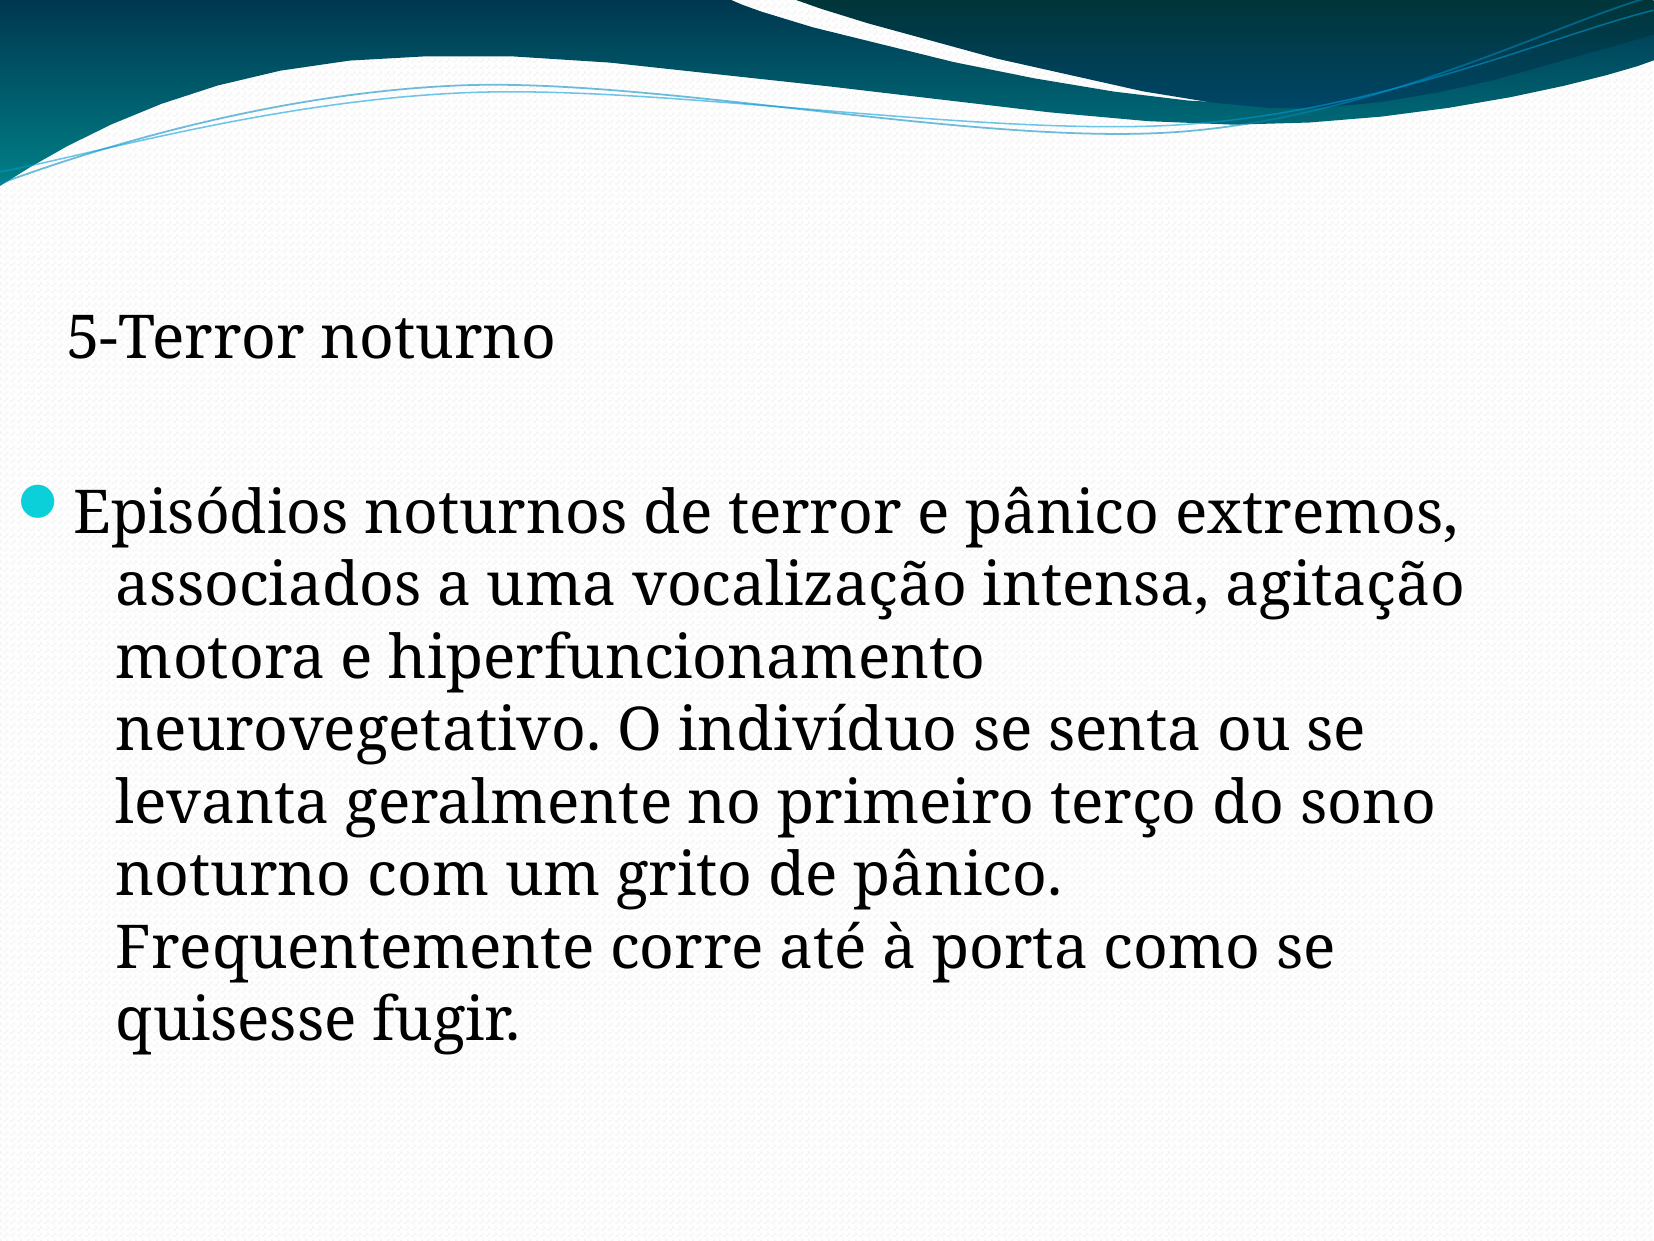

# 5-Terror noturno
Episódios noturnos de terror e pânico extremos, associados a uma vocalização intensa, agitação motora e hiperfuncionamento neurovegetativo. O indivíduo se senta ou se levanta geralmente no primeiro terço do sono noturno com um grito de pânico. Frequentemente corre até à porta como se quisesse fugir.